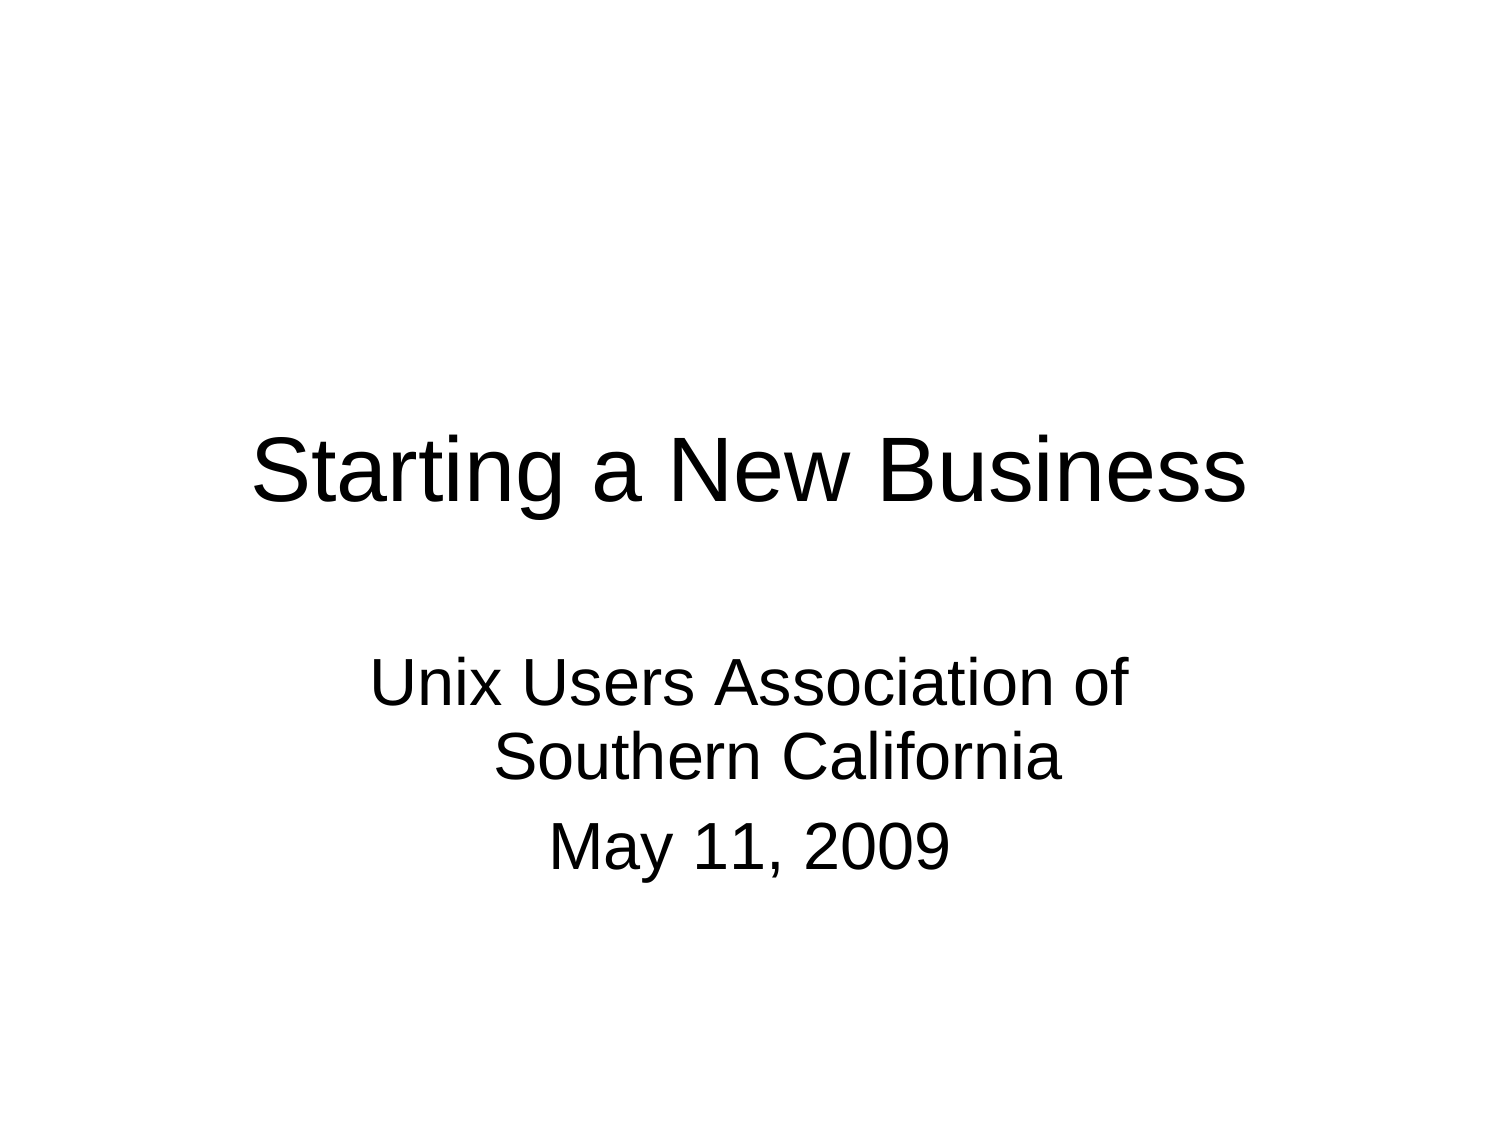

# Starting a New Business
Unix Users Association of Southern California
May 11, 2009